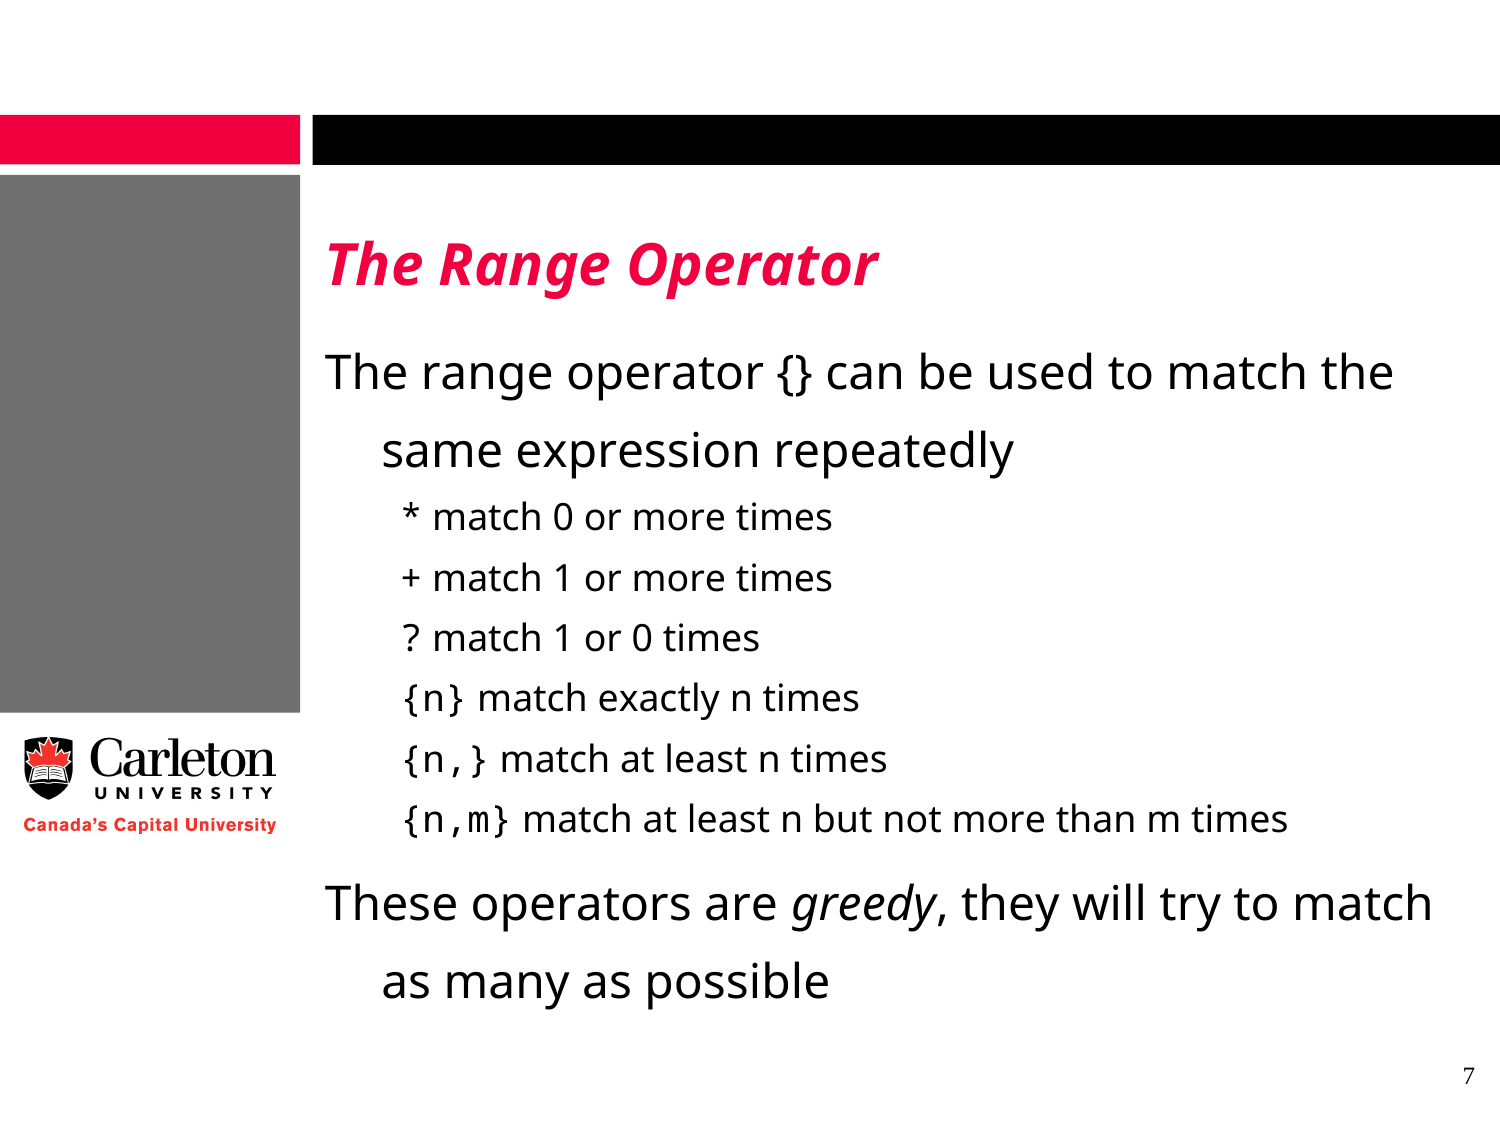

# The Range Operator
The range operator {} can be used to match the same expression repeatedly
* match 0 or more times
+ match 1 or more times
? match 1 or 0 times
{n} match exactly n times
{n,} match at least n times
{n,m} match at least n but not more than m times
These operators are greedy, they will try to match as many as possible
7